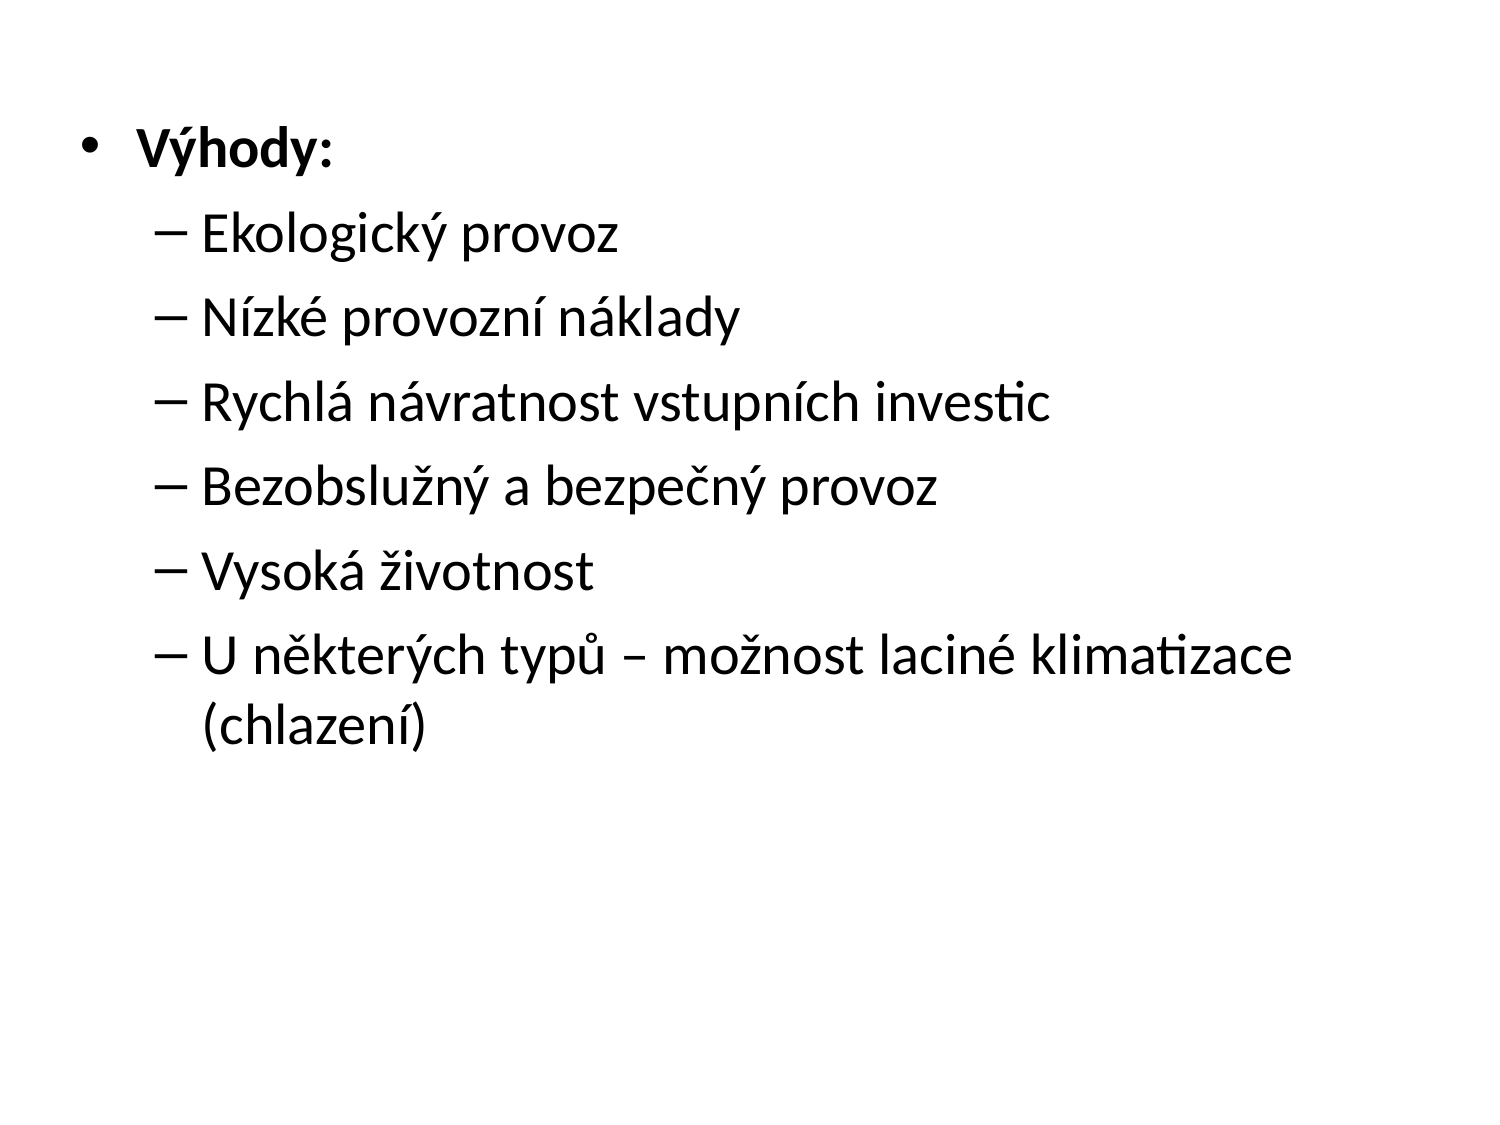

#
Výhody:
Ekologický provoz
Nízké provozní náklady
Rychlá návratnost vstupních investic
Bezobslužný a bezpečný provoz
Vysoká životnost
U některých typů – možnost laciné klimatizace (chlazení)